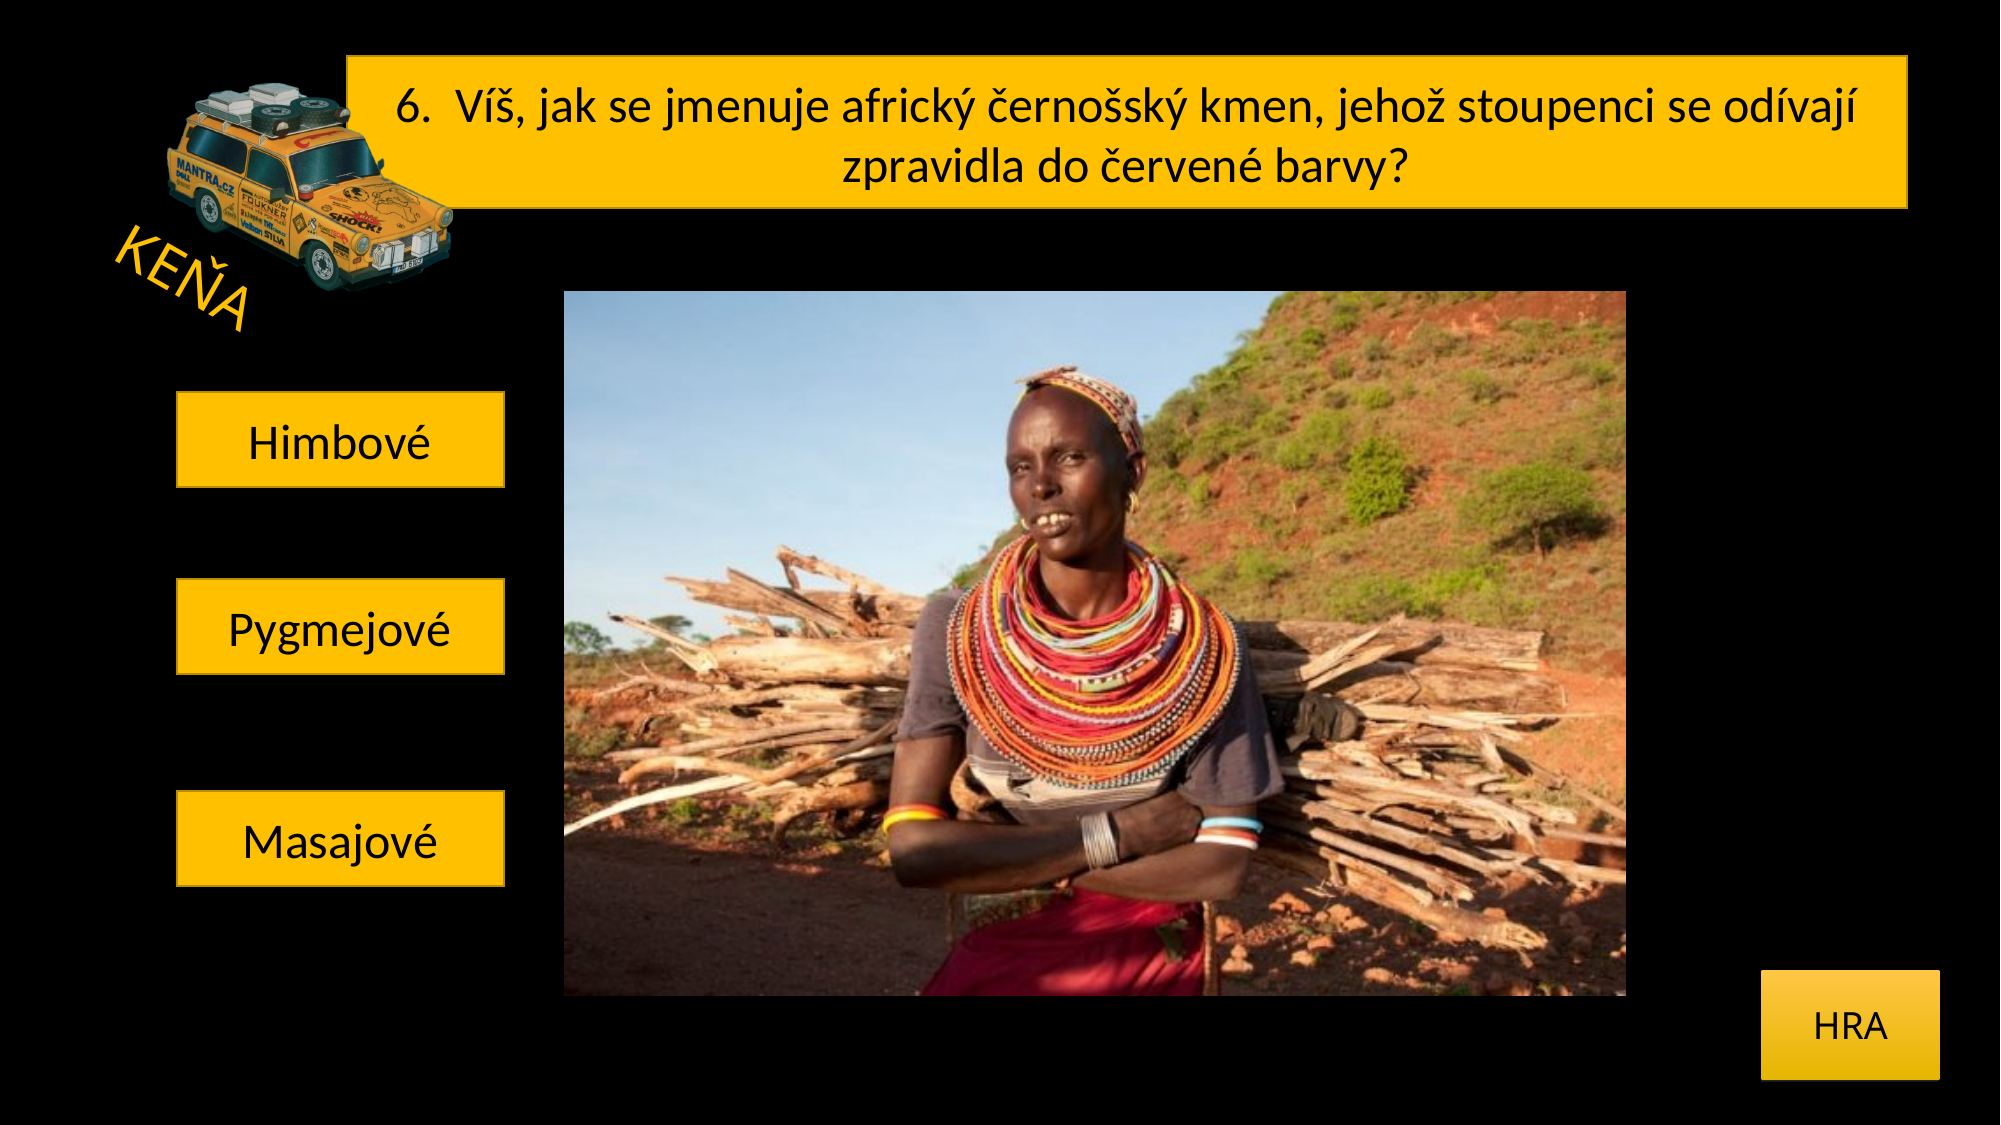

6. Víš, jak se jmenuje africký černošský kmen, jehož stoupenci se odívají zpravidla do červené barvy?
KENA
ˇ
Himbové
Pygmejové
Masajové
HRA